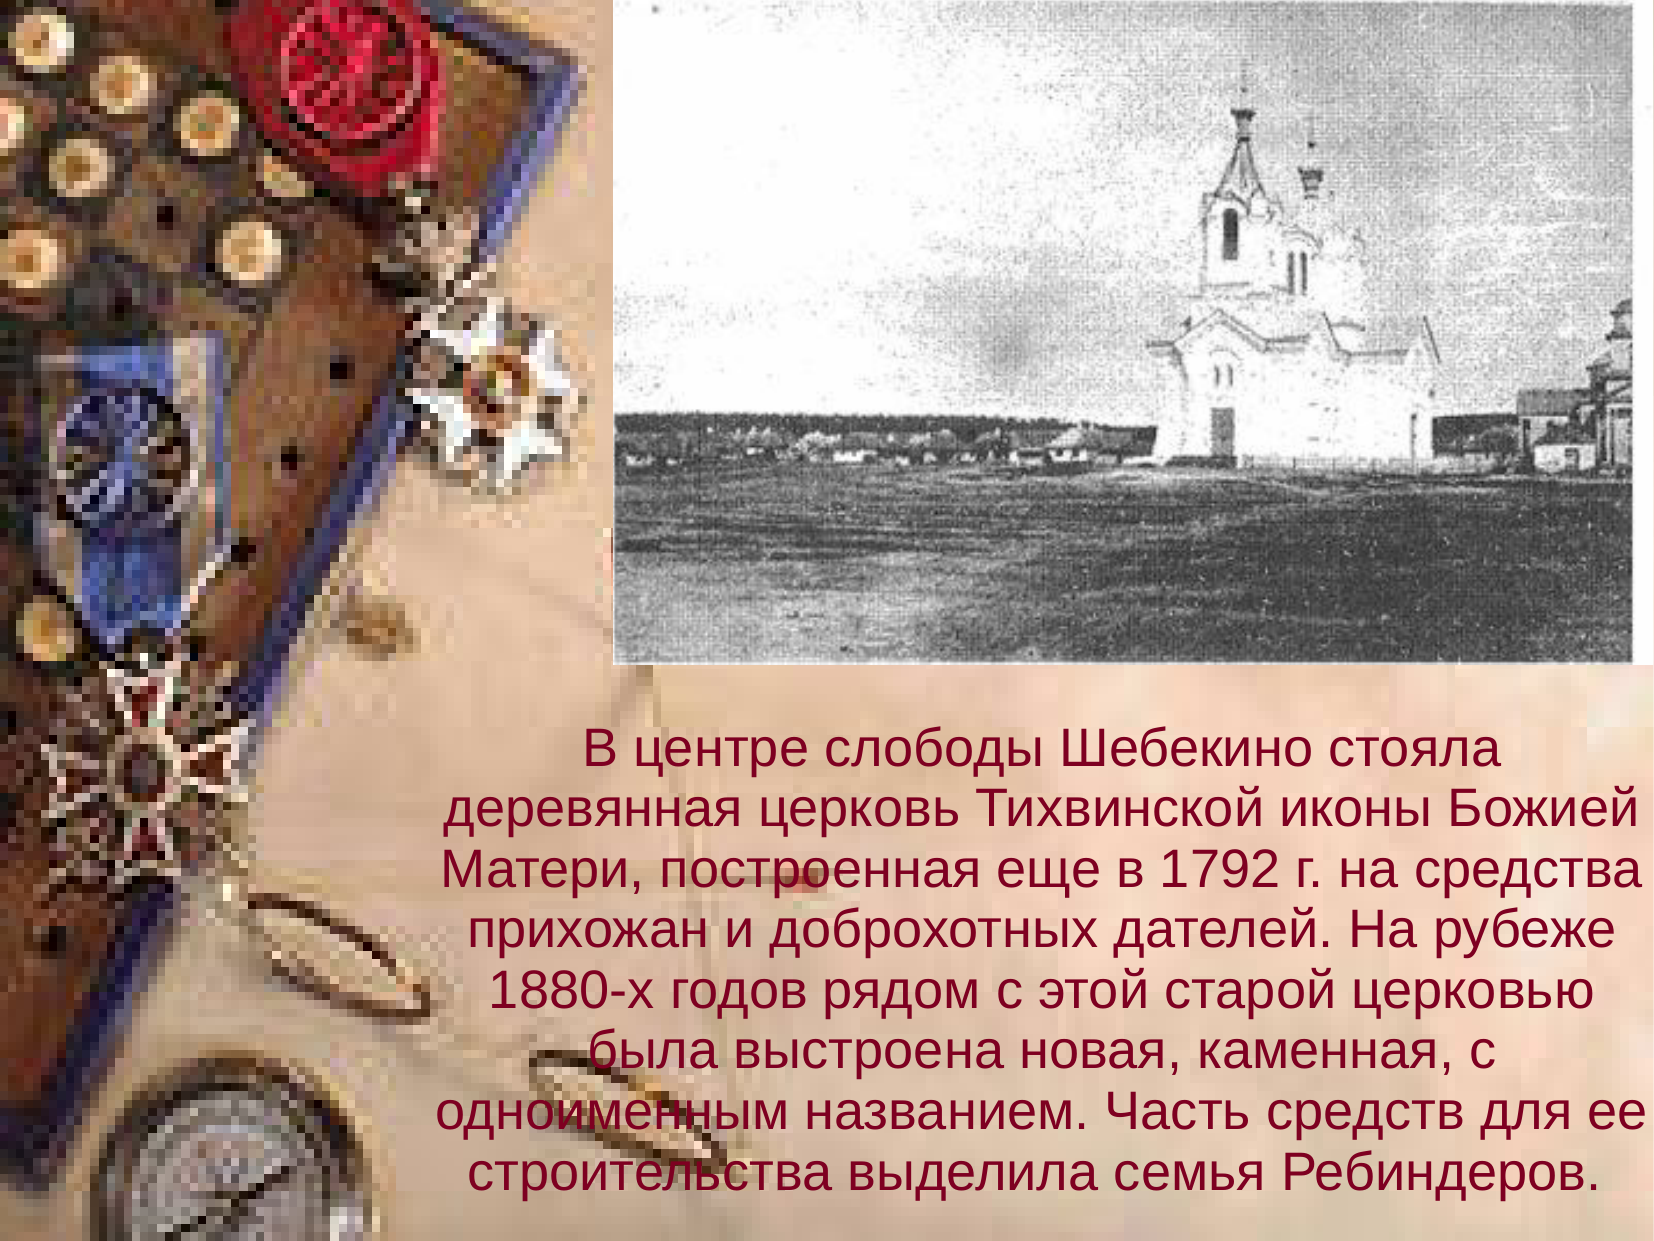

# В центре слободы Шебекино стояла деревянная церковь Тихвинской иконы Божией Матери, построенная еще в 1792 г. на средства прихожан и доброхотных дателей. На рубеже 1880-х годов рядом с этой старой церковью была выстроена новая, каменная, с одноименным названием. Часть средств для ее строительства выделила семья Ребиндеров.